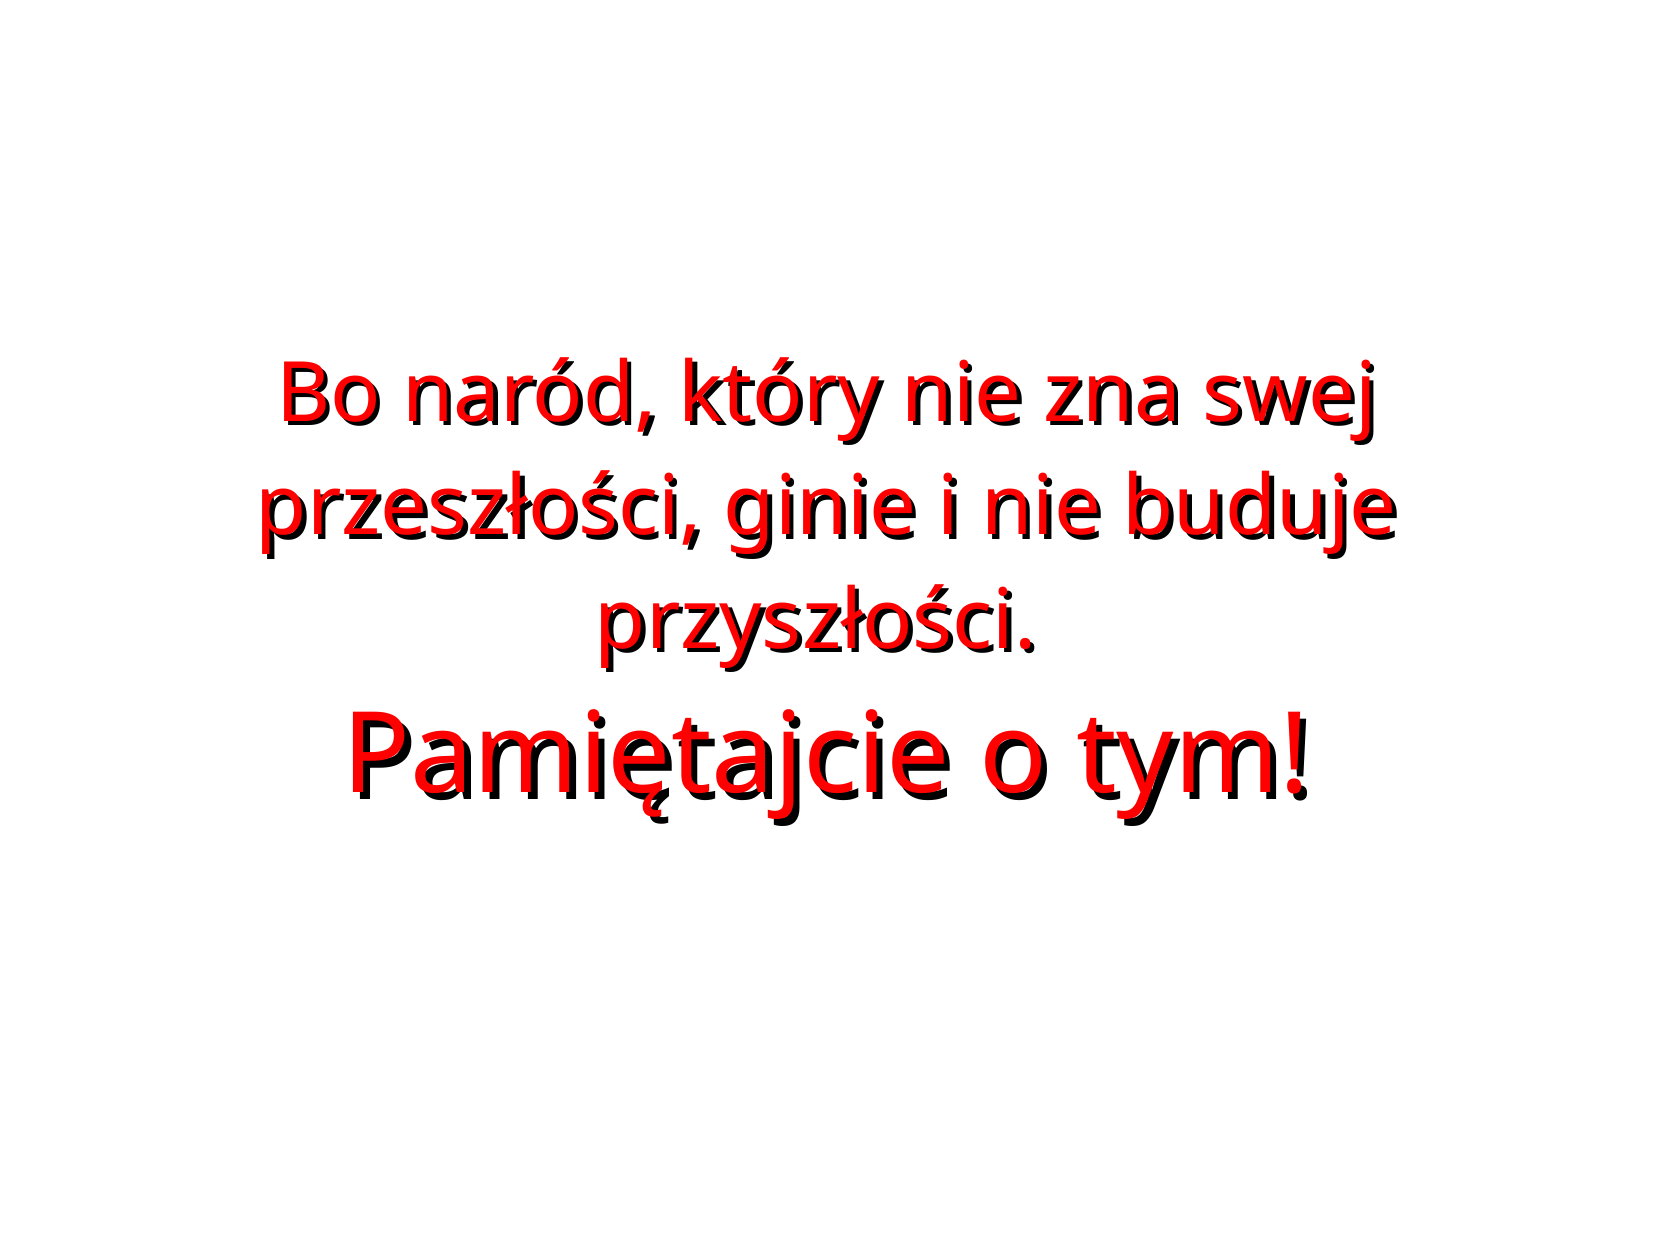

# Bo naród, który nie zna swej przeszłości, ginie i nie buduje przyszłości.
Pamiętajcie o tym!